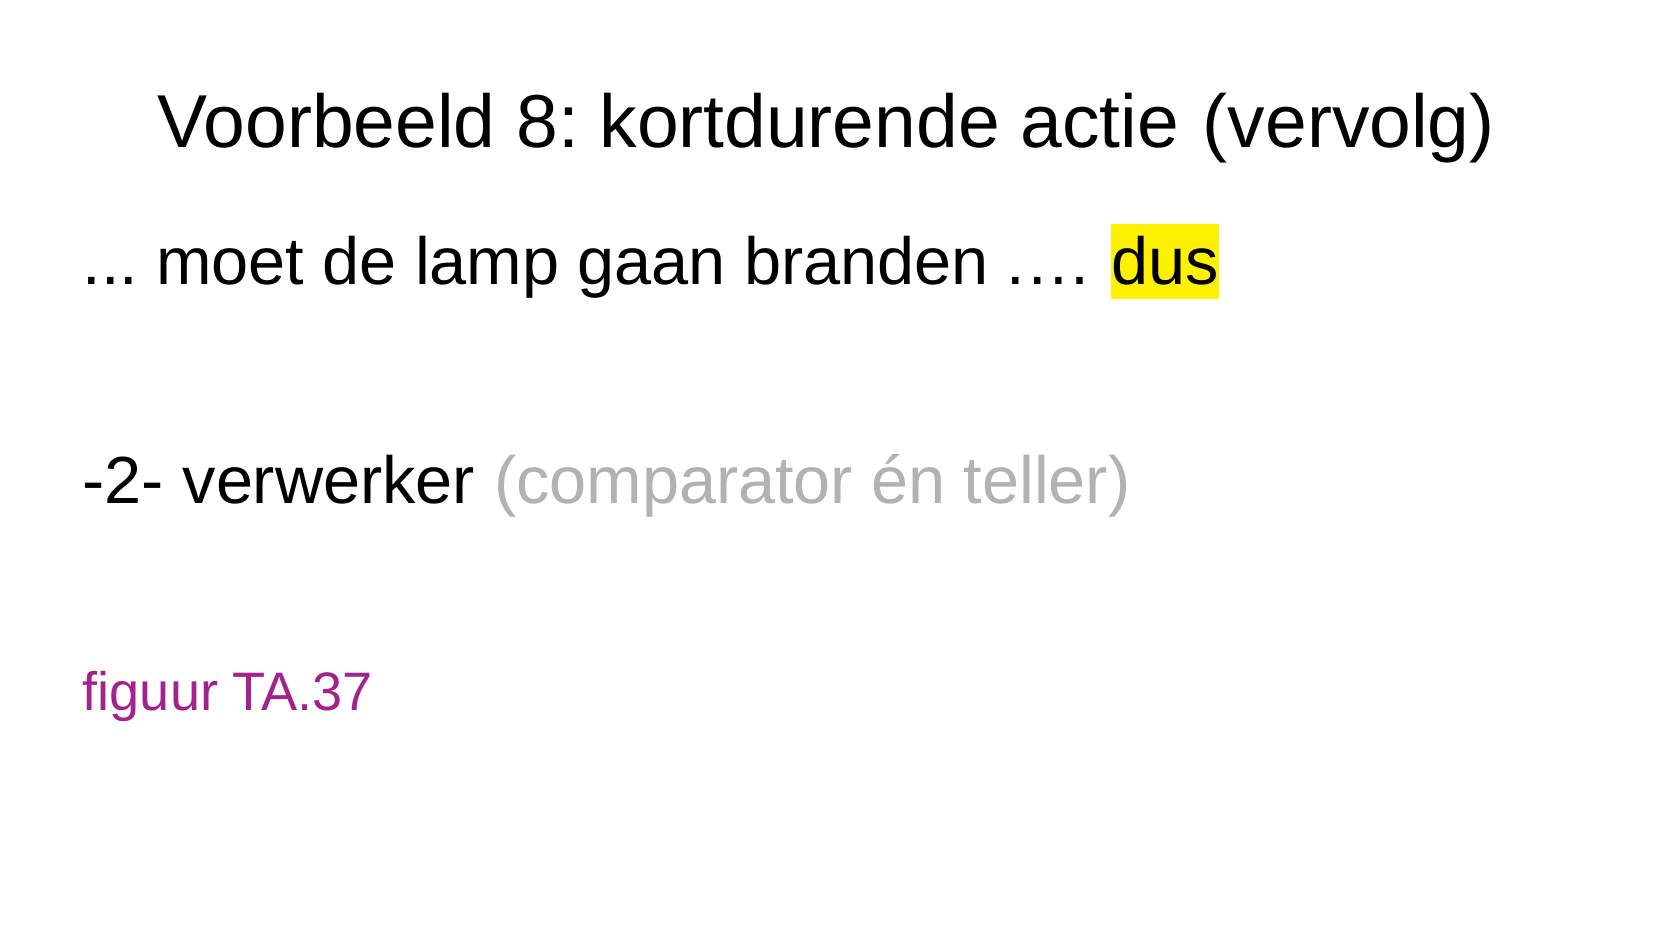

# Voorbeeld 8: kortdurende actie (vervolg)
... moet de lamp gaan branden .… dus
-2- verwerker (comparator én teller)
figuur TA.37